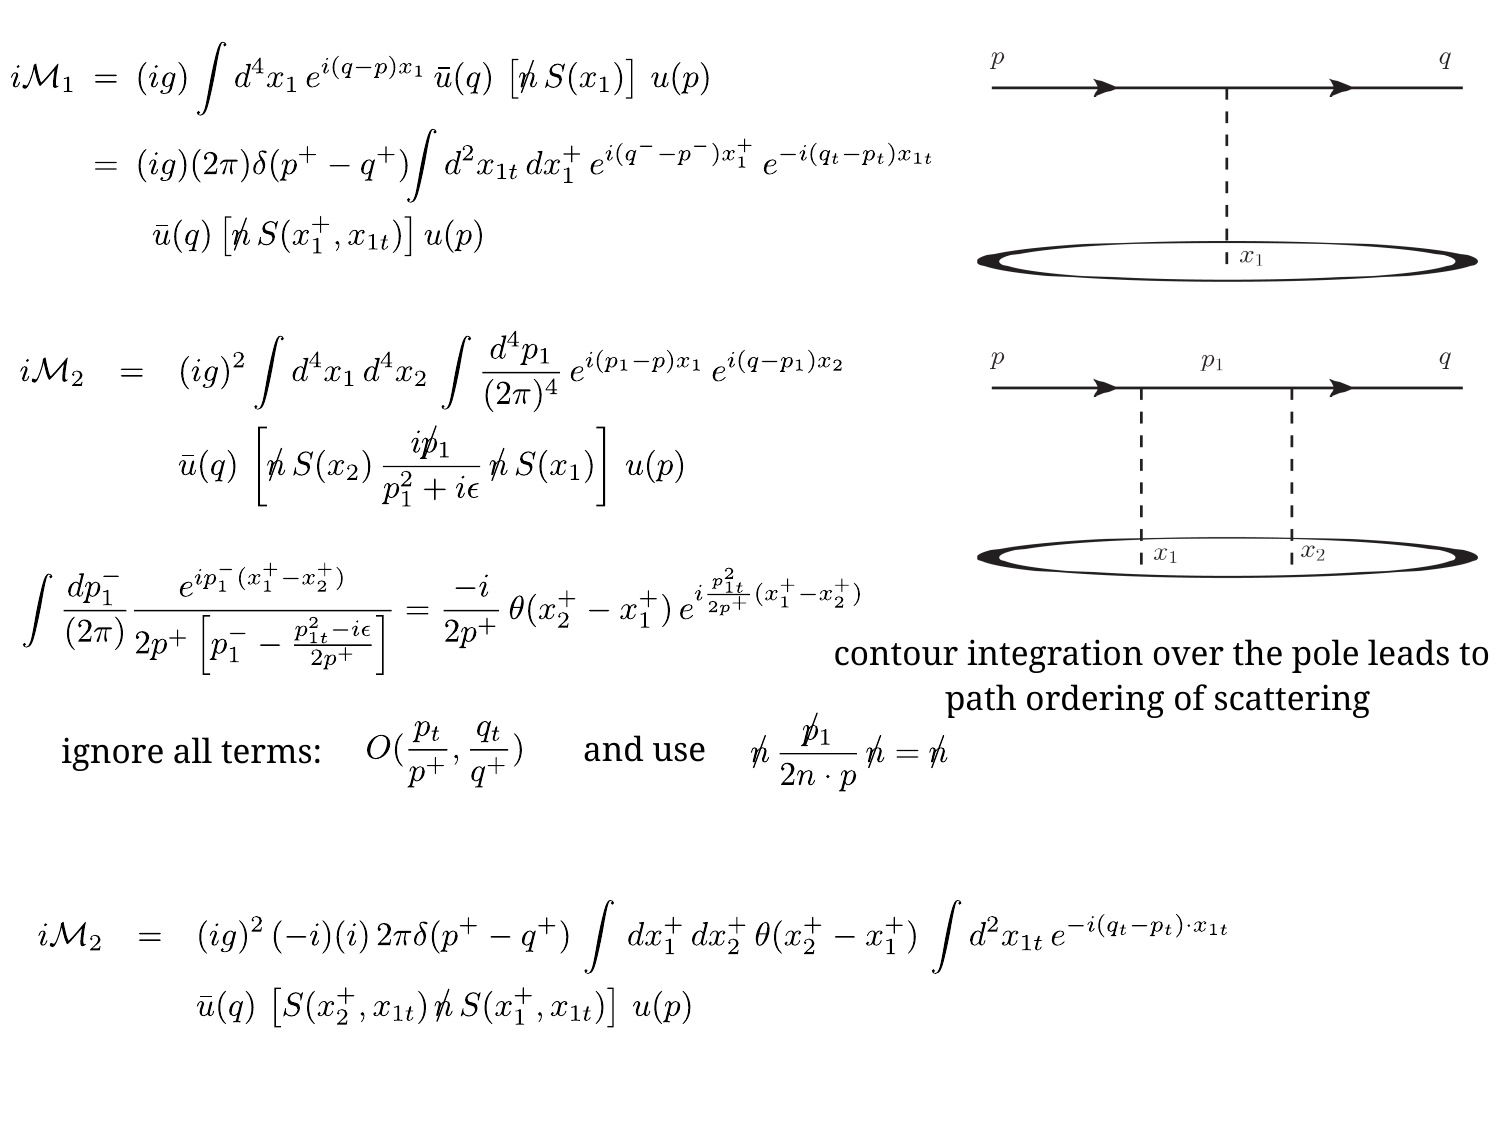

contour integration over the pole leads to path ordering of scattering
and use
 ignore all terms: